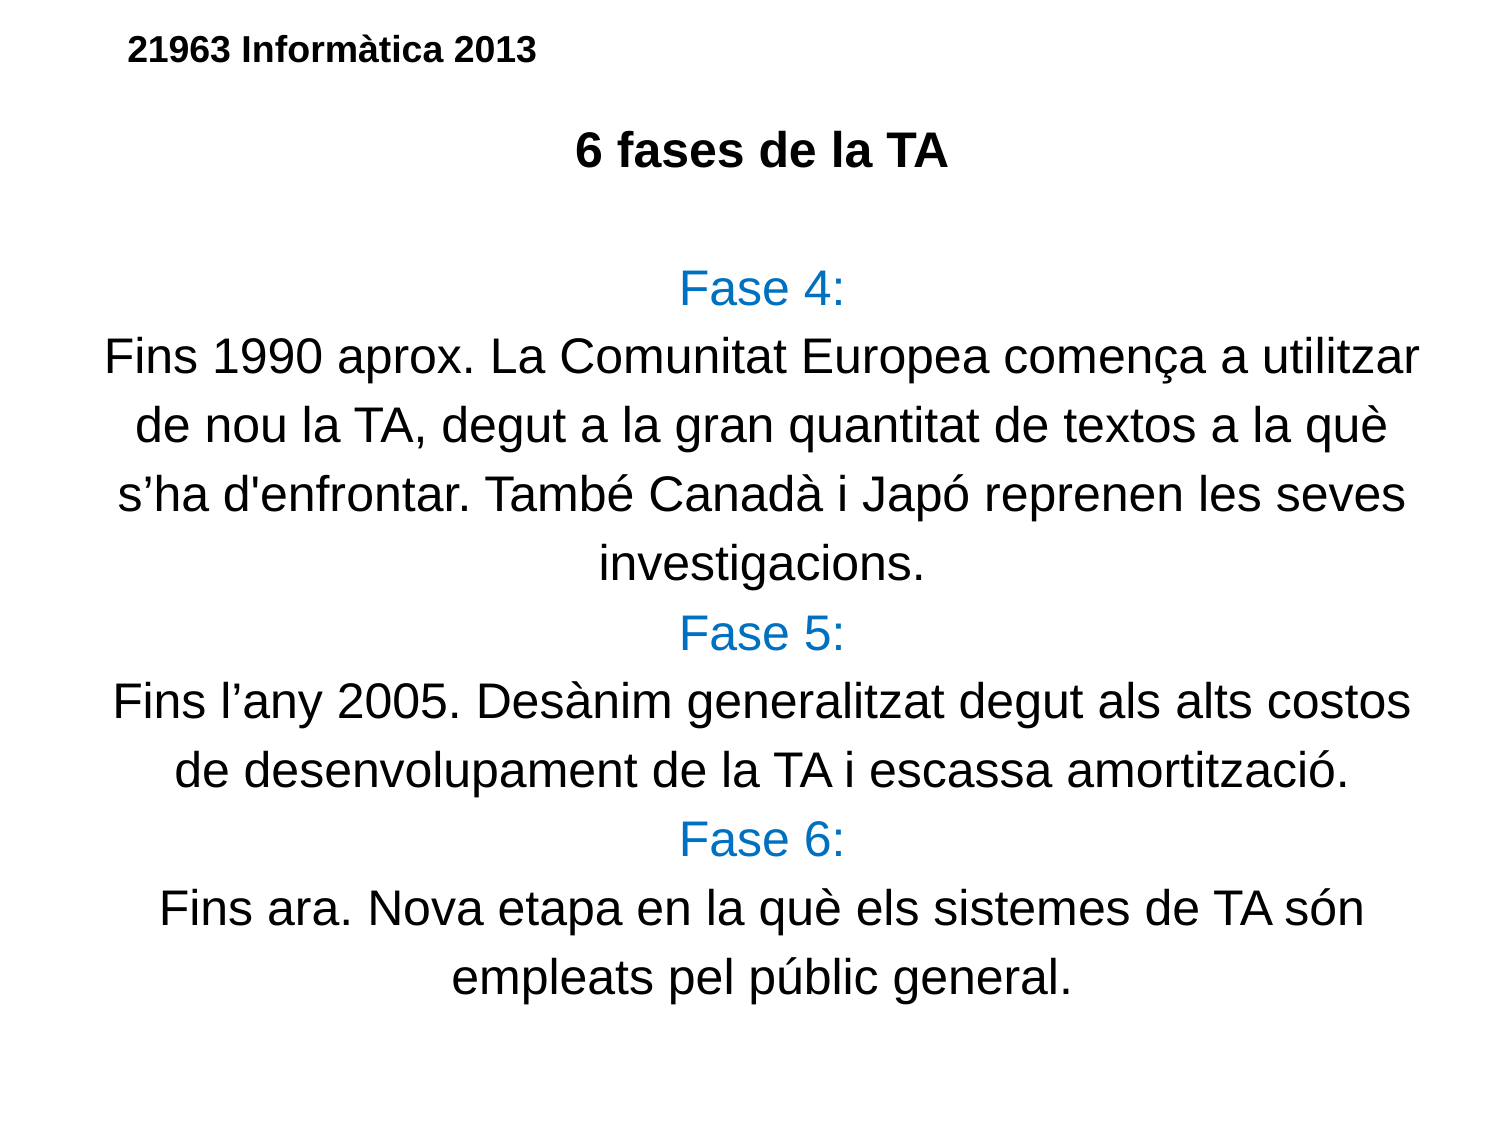

21963 Informàtica 2013
6 fases de la TA
Fase 4:
Fins 1990 aprox. La Comunitat Europea comença a utilitzar de nou la TA, degut a la gran quantitat de textos a la què s’ha d'enfrontar. També Canadà i Japó reprenen les seves investigacions.
Fase 5:
Fins l’any 2005. Desànim generalitzat degut als alts costos de desenvolupament de la TA i escassa amortització.
Fase 6:
Fins ara. Nova etapa en la què els sistemes de TA són empleats pel públic general.